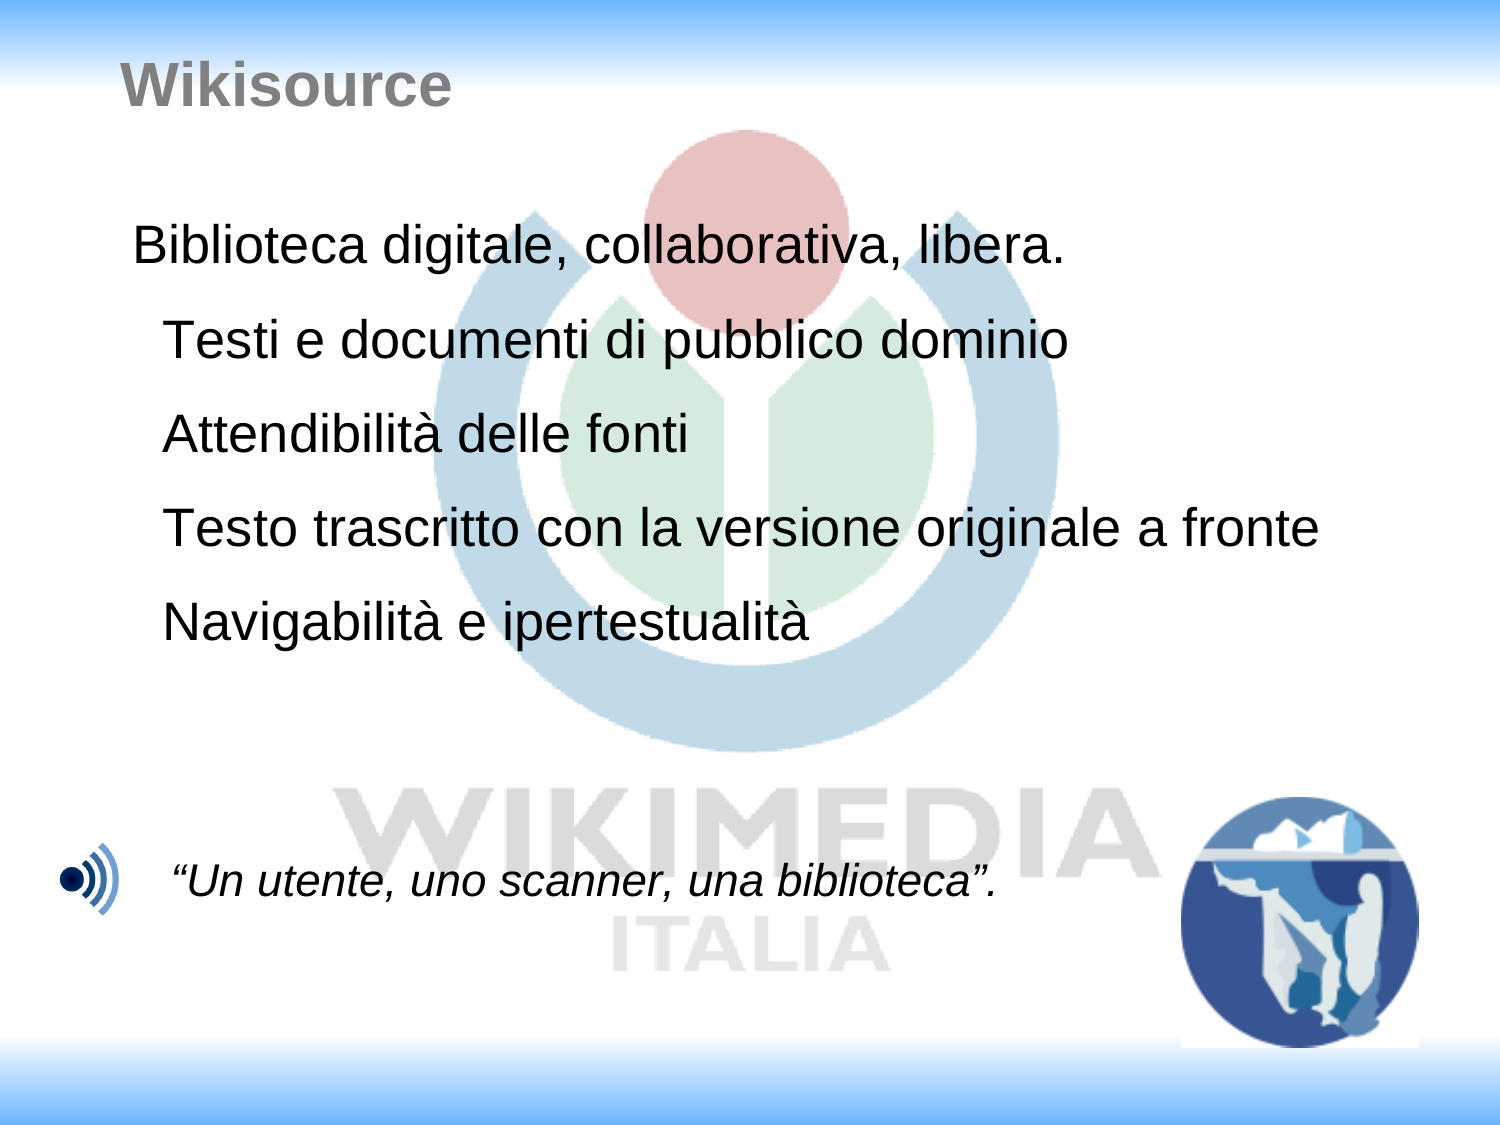

Wikisource
Biblioteca digitale, collaborativa, libera.
 Testi e documenti di pubblico dominio
 Attendibilità delle fonti
 Testo trascritto con la versione originale a fronte
 Navigabilità e ipertestualità
 “Un utente, uno scanner, una biblioteca”.